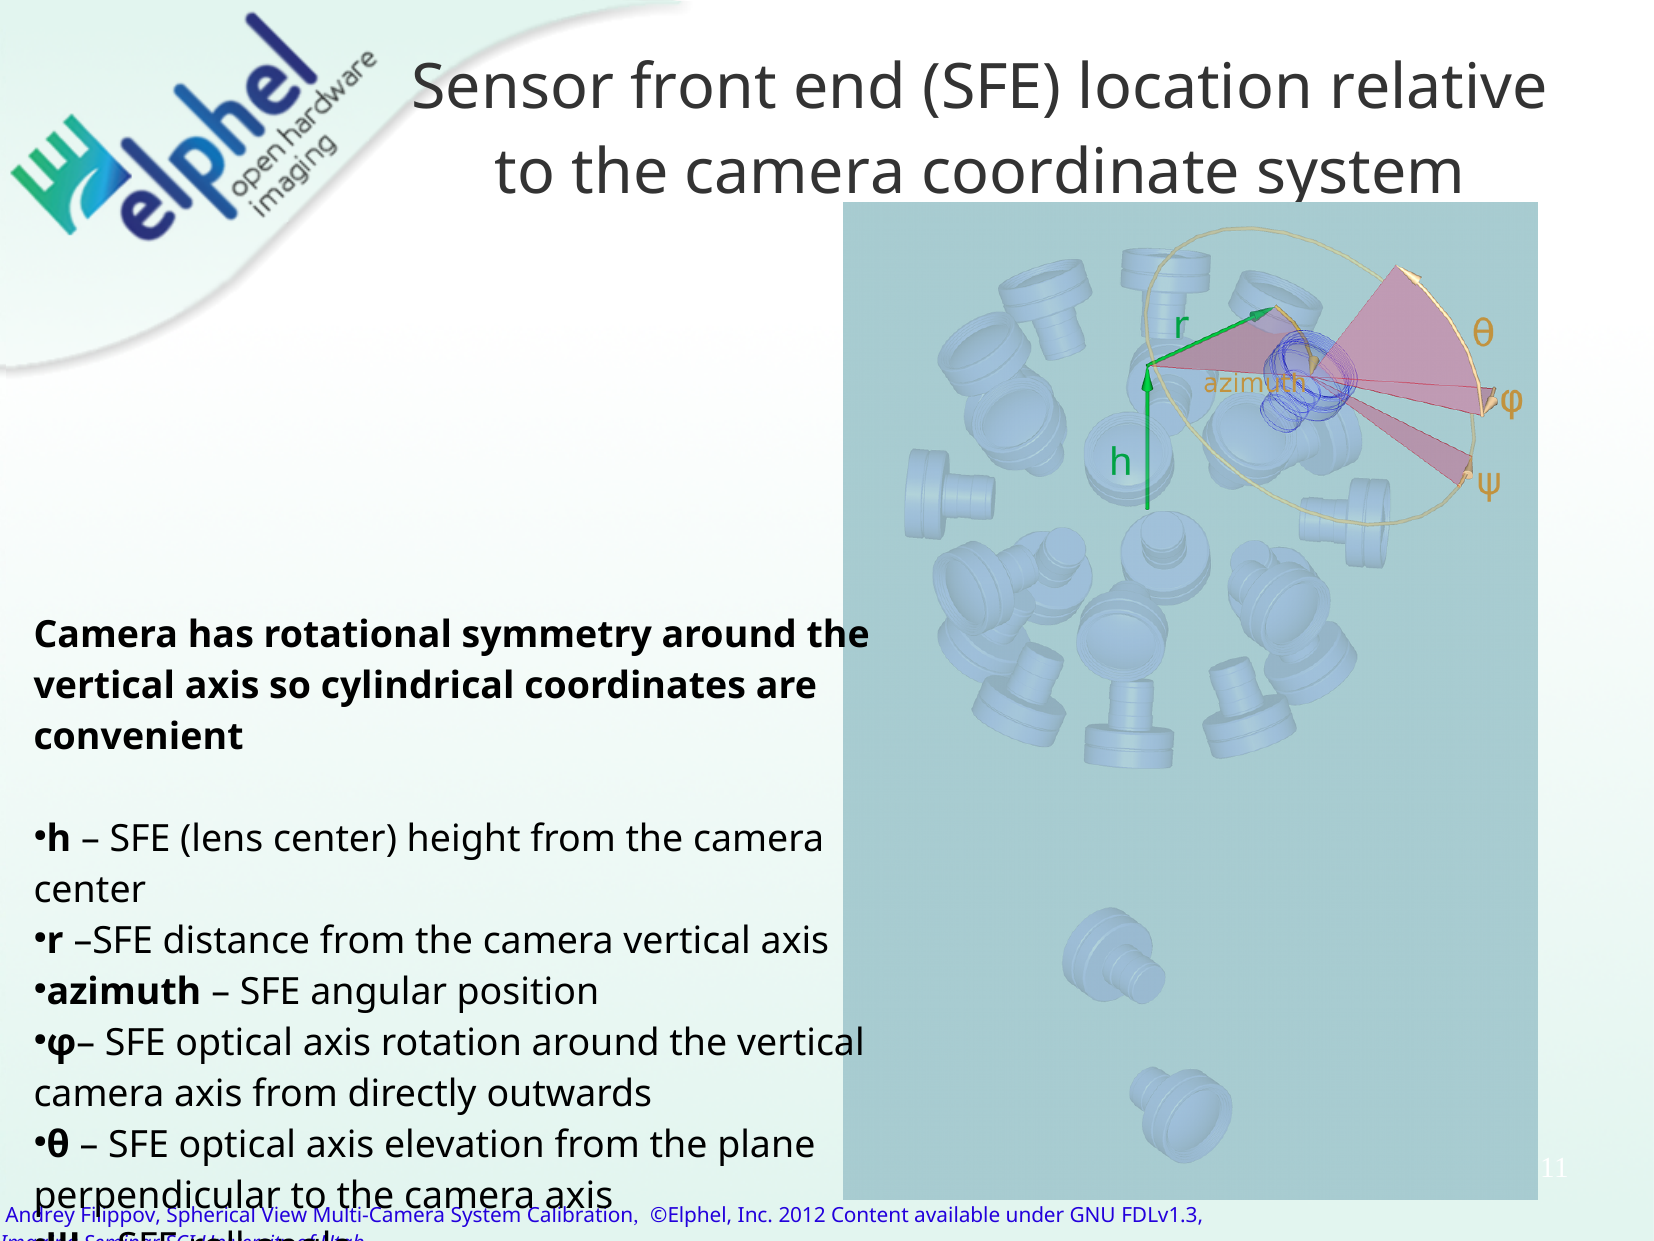

# Sensor front end (SFE) location relative to the camera coordinate system
Camera has rotational symmetry around the vertical axis so cylindrical coordinates are convenient
h – SFE (lens center) height from the camera center
r –SFE distance from the camera vertical axis
azimuth – SFE angular position
φ– SFE optical axis rotation around the vertical camera axis from directly outwards
θ – SFE optical axis elevation from the plane perpendicular to the camera axis
Ψ – SFE roll angle